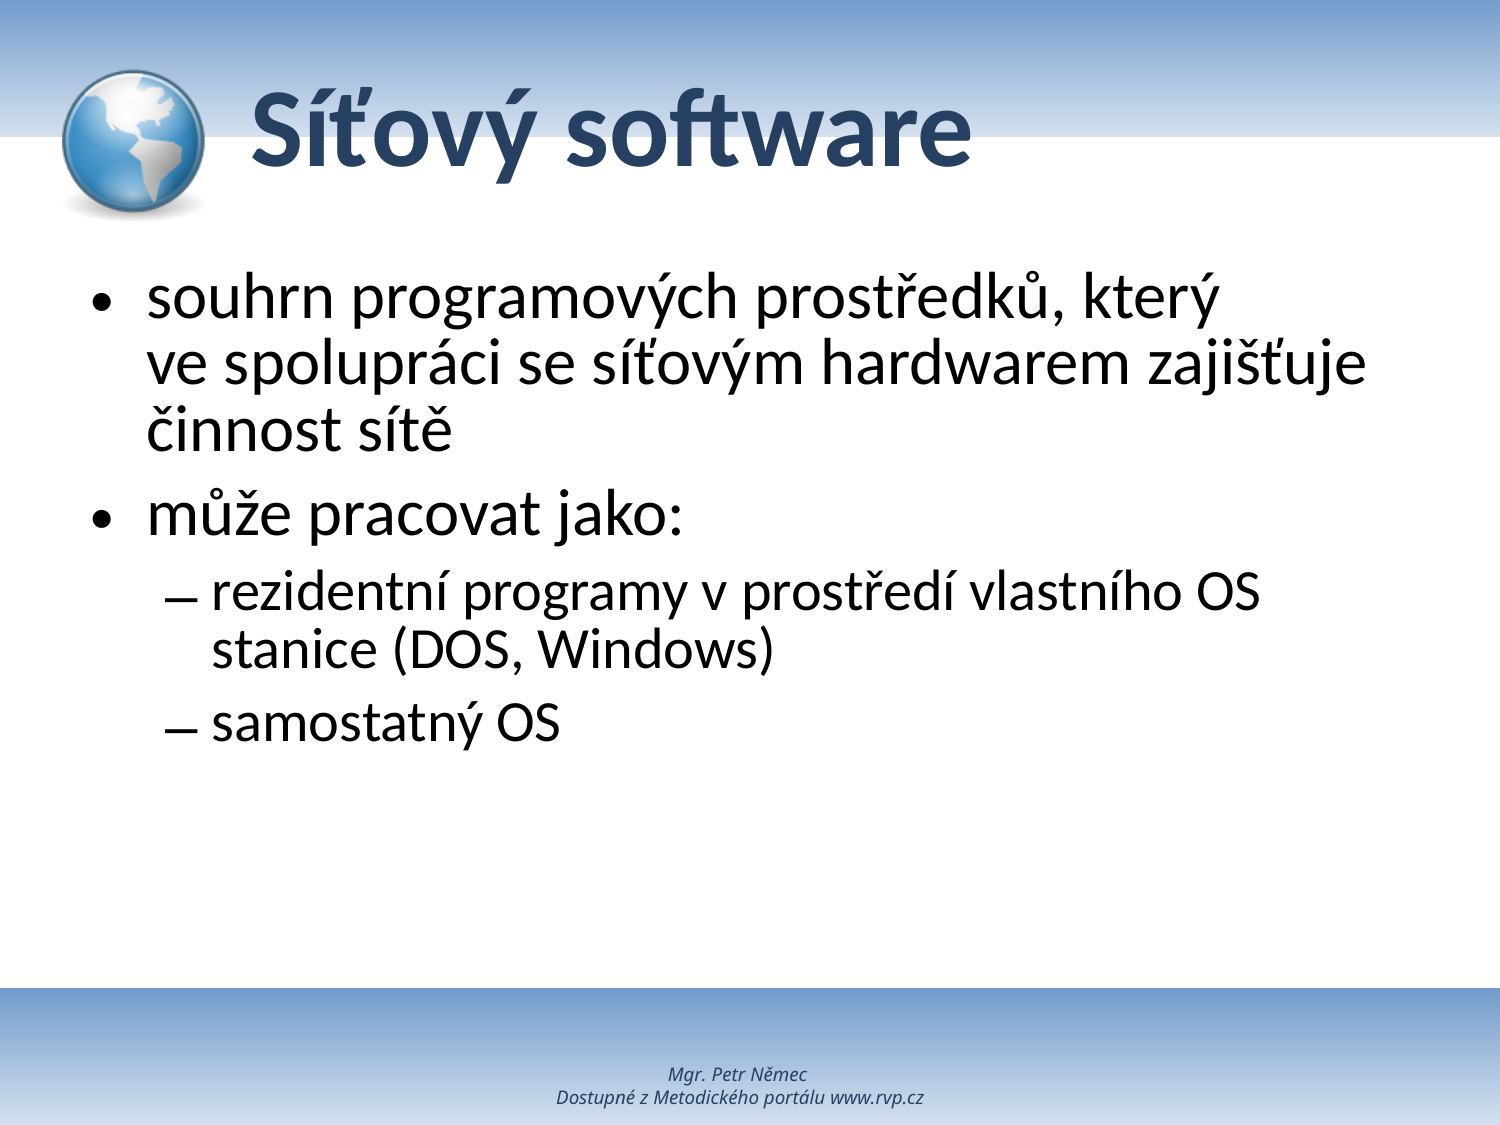

# Síťový software
souhrn programových prostředků, který
ve spolupráci se síťovým hardwarem zajišťuje činnost sítě
může pracovat jako:
rezidentní programy v prostředí vlastního OS stanice (DOS, Windows)
samostatný OS